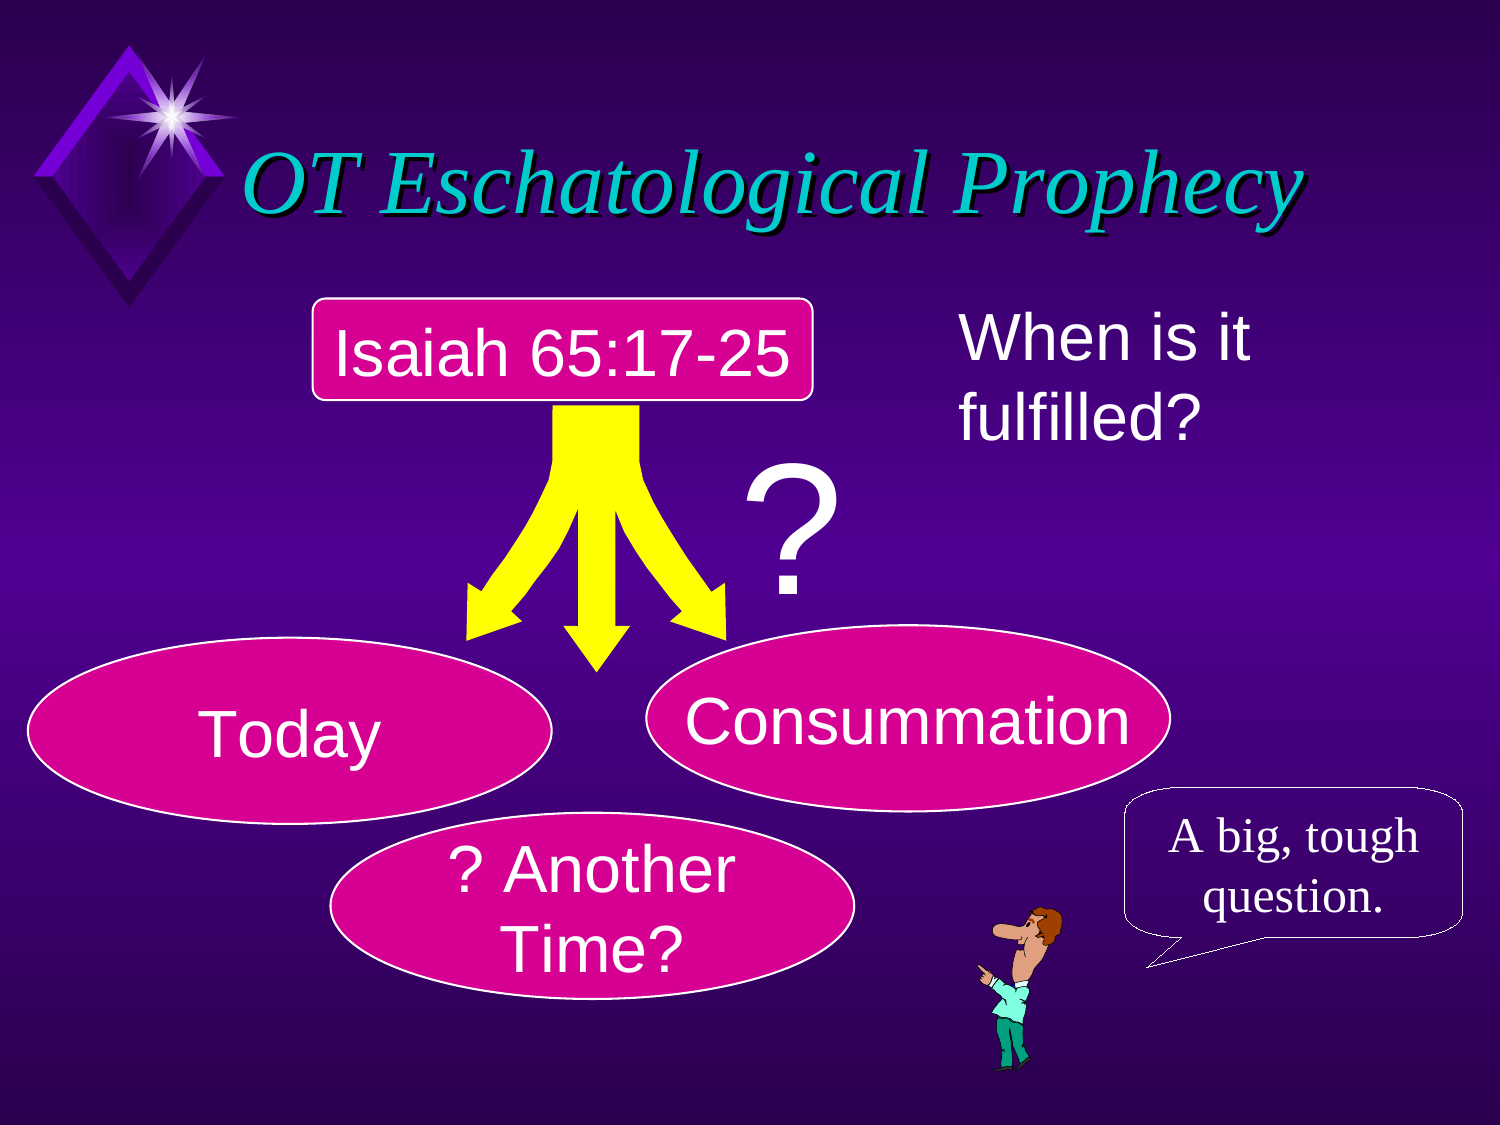

# OT Eschatological Prophecy
When is it fulfilled?
Isaiah 65:17-25
?
Consummation
Today
A big, tough
question.
? Another
Time?